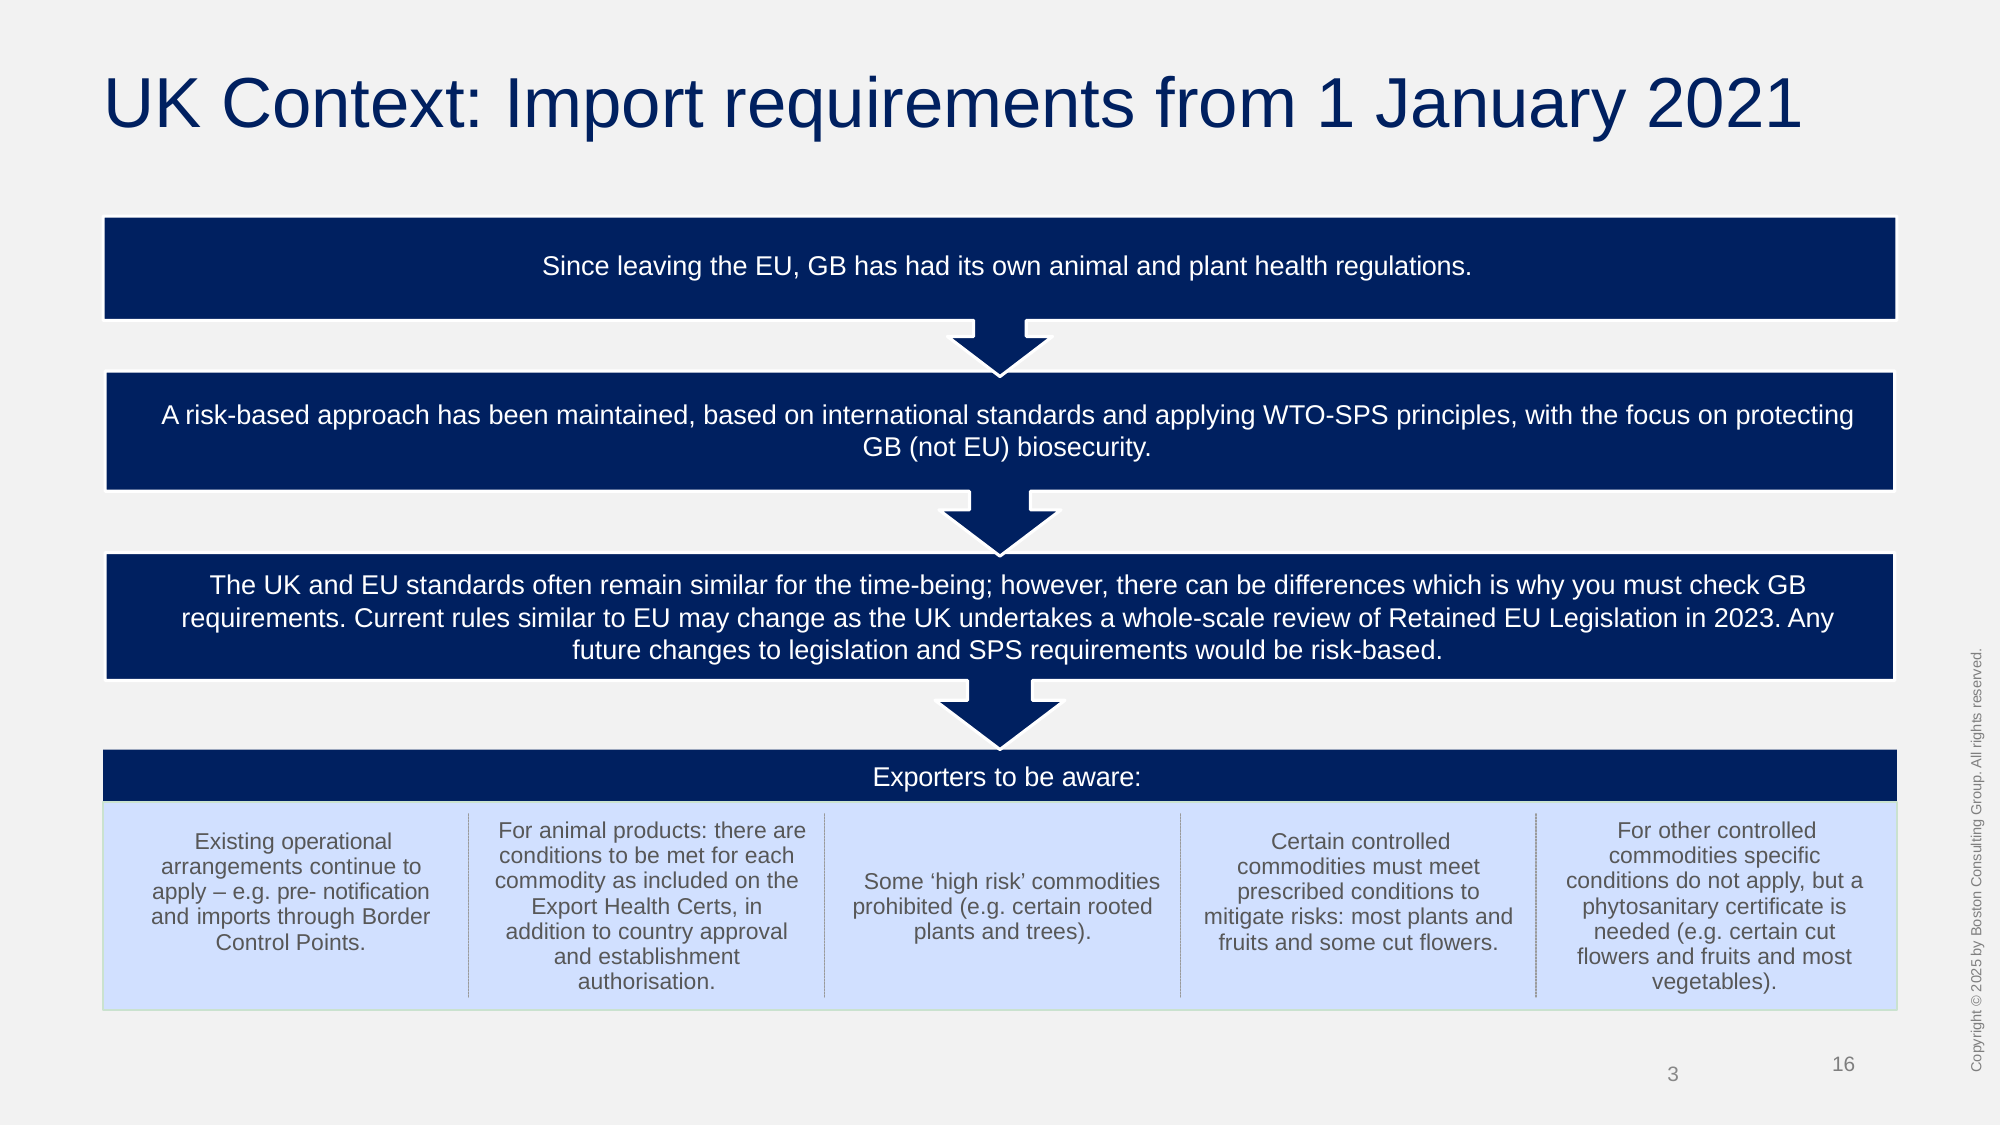

# UK Context: Import requirements from 1 January 2021
Since leaving the EU, GB has had its own animal and plant health regulations.
A risk-based approach has been maintained, based on international standards and applying WTO-SPS principles, with the focus on protecting GB (not EU) biosecurity.
The UK and EU standards often remain similar for the time-being; however, there can be differences which is why you must check GB requirements. Current rules similar to EU may change as the UK undertakes a whole-scale review of Retained EU Legislation in 2023. Any future changes to legislation and SPS requirements would be risk-based.
Exporters to be aware:
For animal products: there are conditions to be met for each commodity as included on the Export Health Certs, in addition to country approval and establishment authorisation.
For other controlled commodities specific conditions do not apply, but a phytosanitary certificate is needed (e.g. certain cut flowers and fruits and most vegetables).
Existing operational arrangements continue to apply – e.g. pre- notification and imports through Border Control Points.
Certain controlled commodities must meet prescribed conditions to mitigate risks: most plants and fruits and some cut flowers.
Some ‘high risk’ commodities prohibited (e.g. certain rooted plants and trees).
3